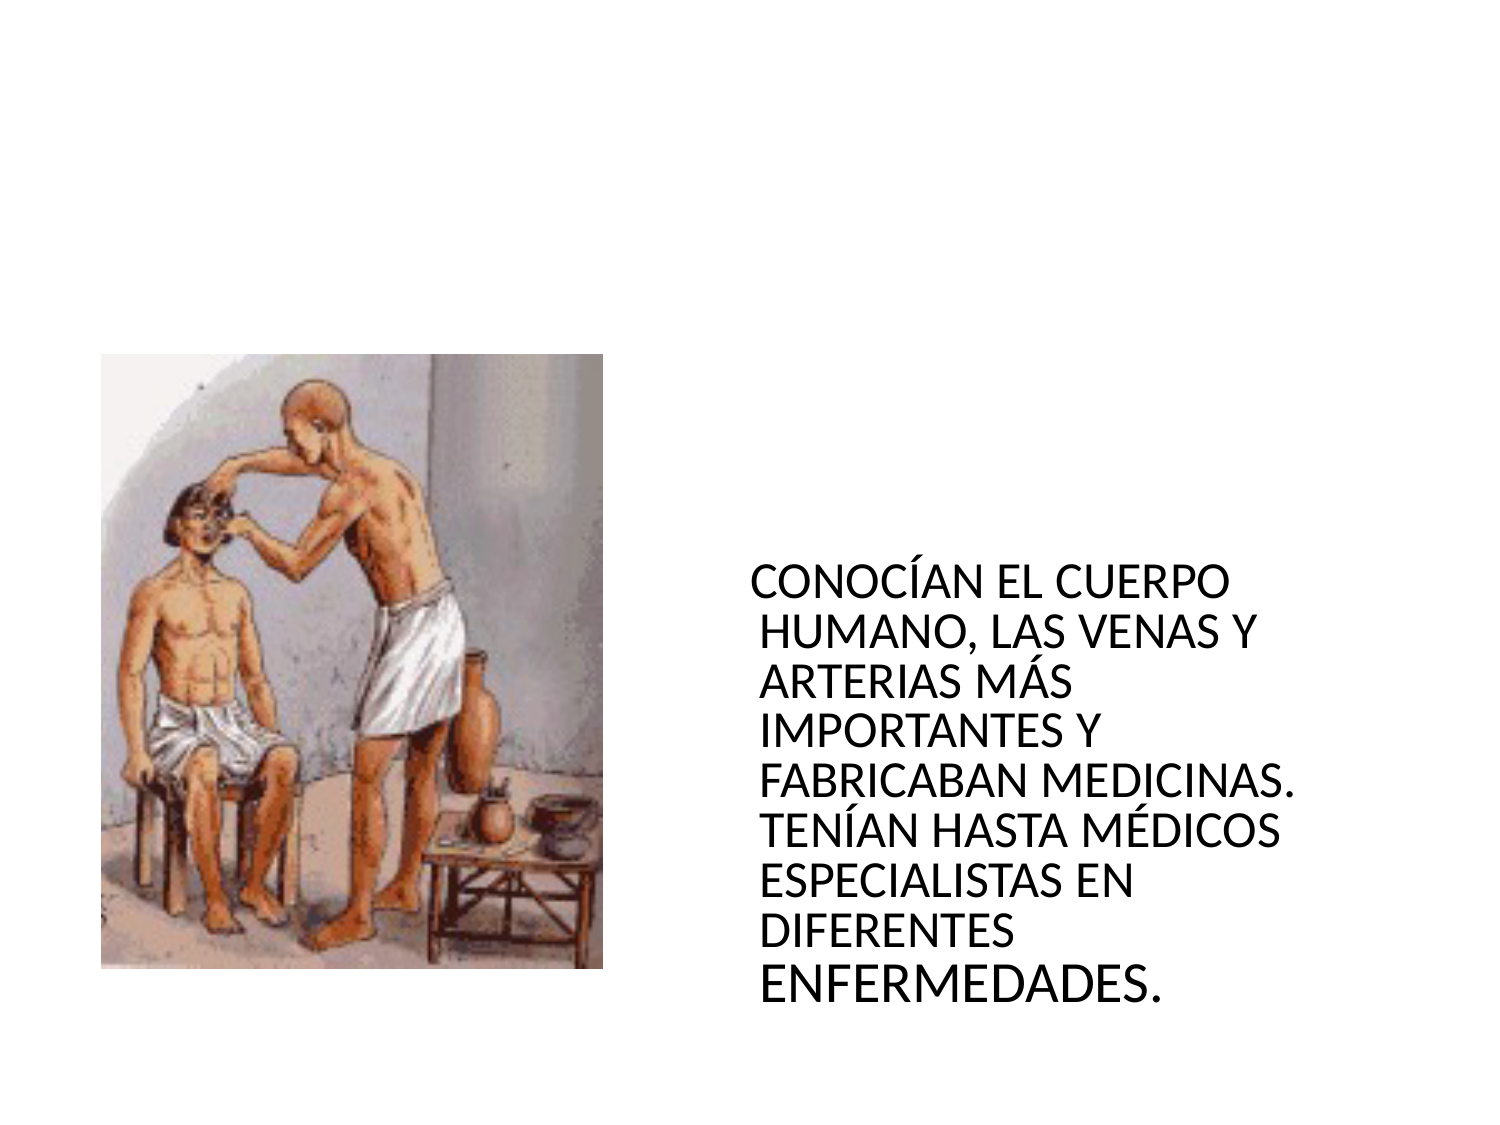

#
 CONOCÍAN EL CUERPO HUMANO, LAS VENAS Y ARTERIAS MÁS IMPORTANTES Y FABRICABAN MEDICINAS. TENÍAN HASTA MÉDICOS ESPECIALISTAS EN DIFERENTES ENFERMEDADES.